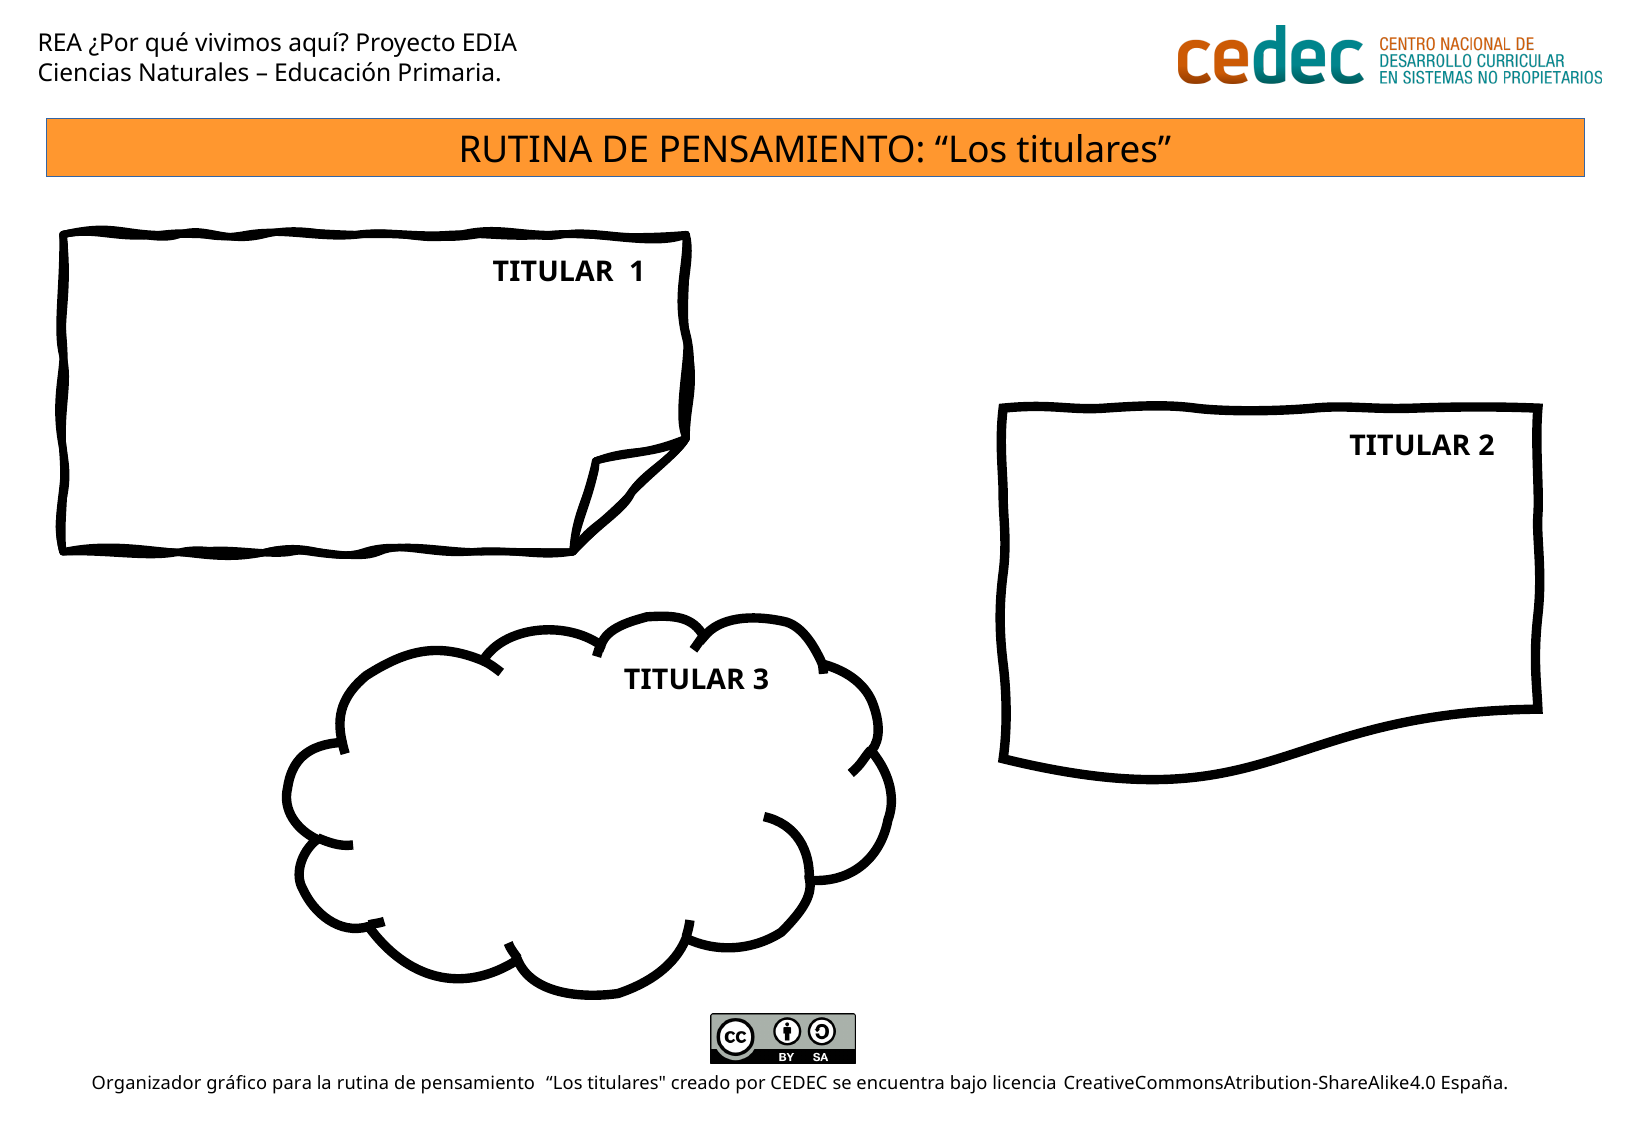

REA ¿Por qué vivimos aquí? Proyecto EDIA
Ciencias Naturales – Educación Primaria.
RUTINA DE PENSAMIENTO: “Los titulares”
TITULAR 1
TITULAR 2
TITULAR 3
Organizador gráfico para la rutina de pensamiento “Los titulares" creado por CEDEC se encuentra bajo licencia CreativeCommonsAtribution-ShareAlike4.0 España.